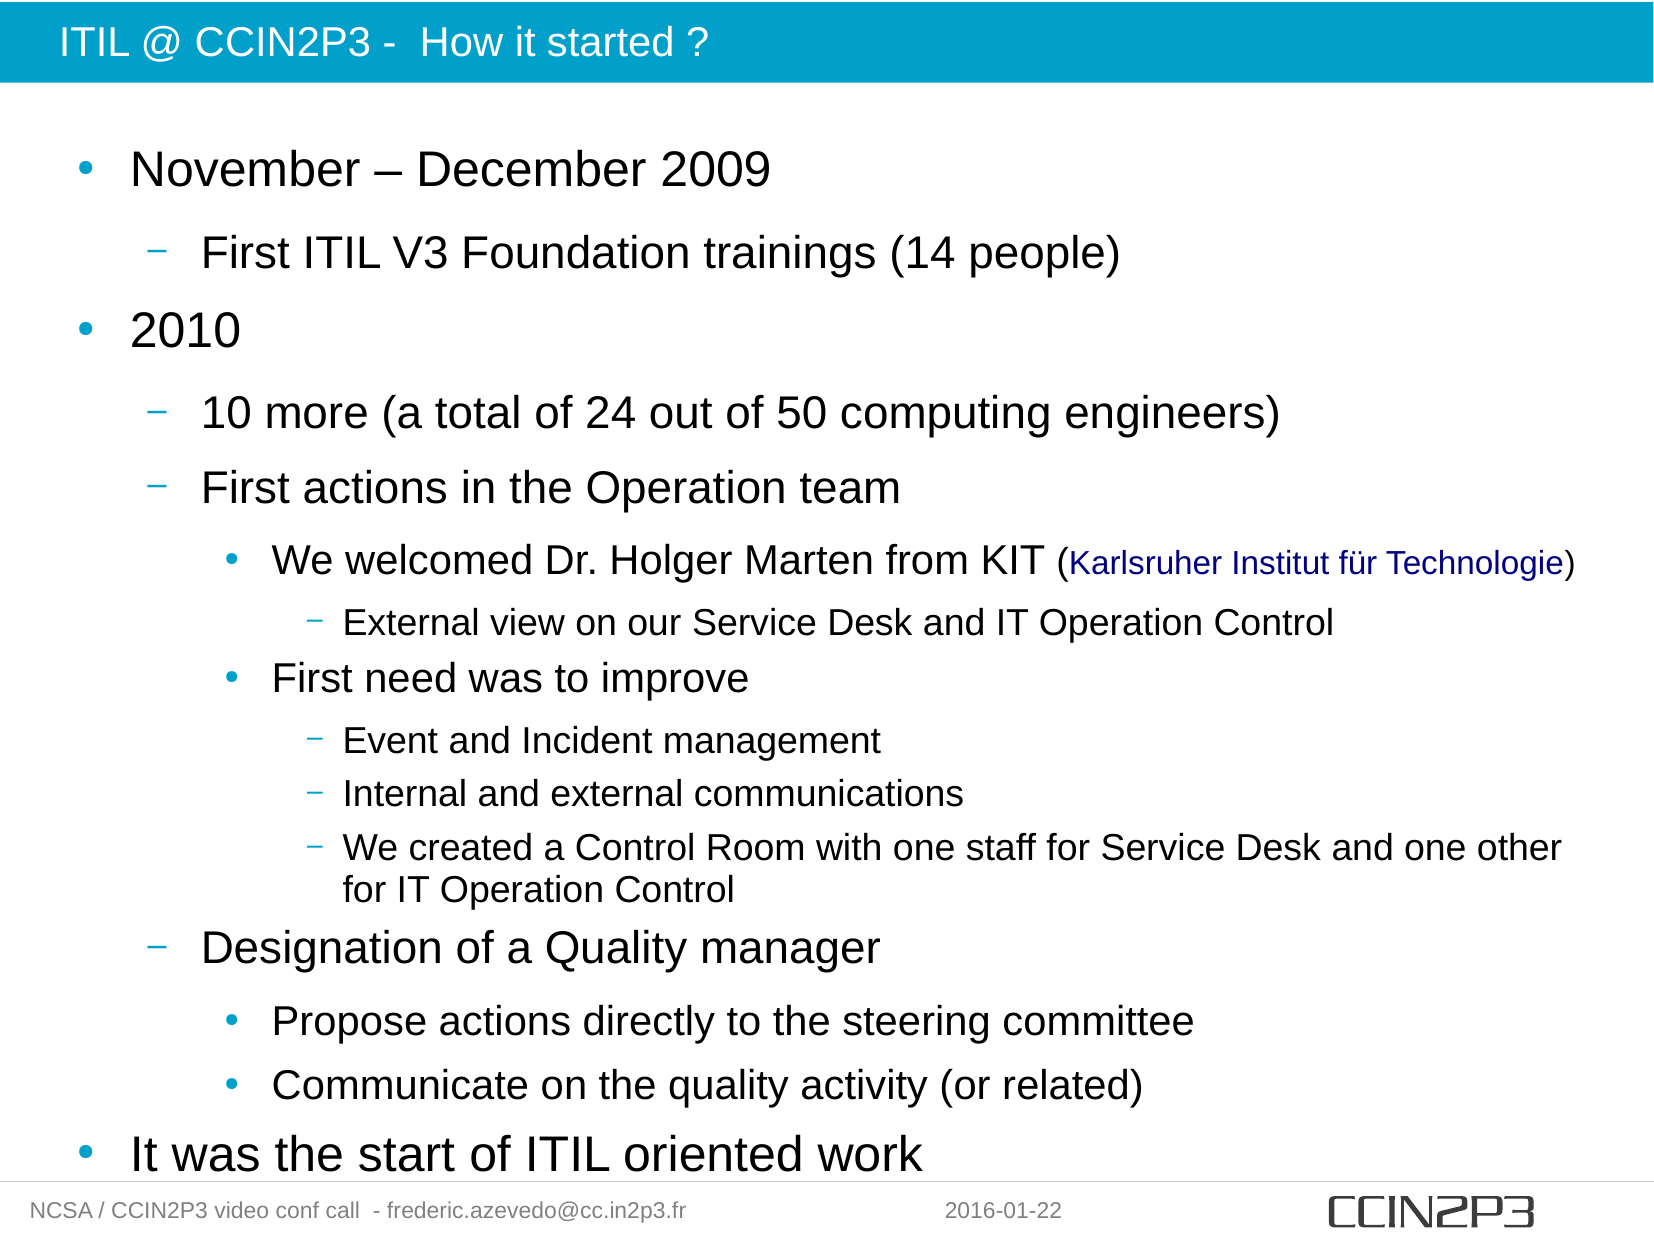

# ITIL @ CCIN2P3 - How it started ?
November – December 2009
First ITIL V3 Foundation trainings (14 people)
2010
10 more (a total of 24 out of 50 computing engineers)
First actions in the Operation team
We welcomed Dr. Holger Marten from KIT (Karlsruher Institut für Technologie)
External view on our Service Desk and IT Operation Control
First need was to improve
Event and Incident management
Internal and external communications
We created a Control Room with one staff for Service Desk and one other for IT Operation Control
Designation of a Quality manager
Propose actions directly to the steering committee
Communicate on the quality activity (or related)
It was the start of ITIL oriented work
NCSA / CCIN2P3 video conf call - frederic.azevedo@cc.in2p3.fr
2016-01-22